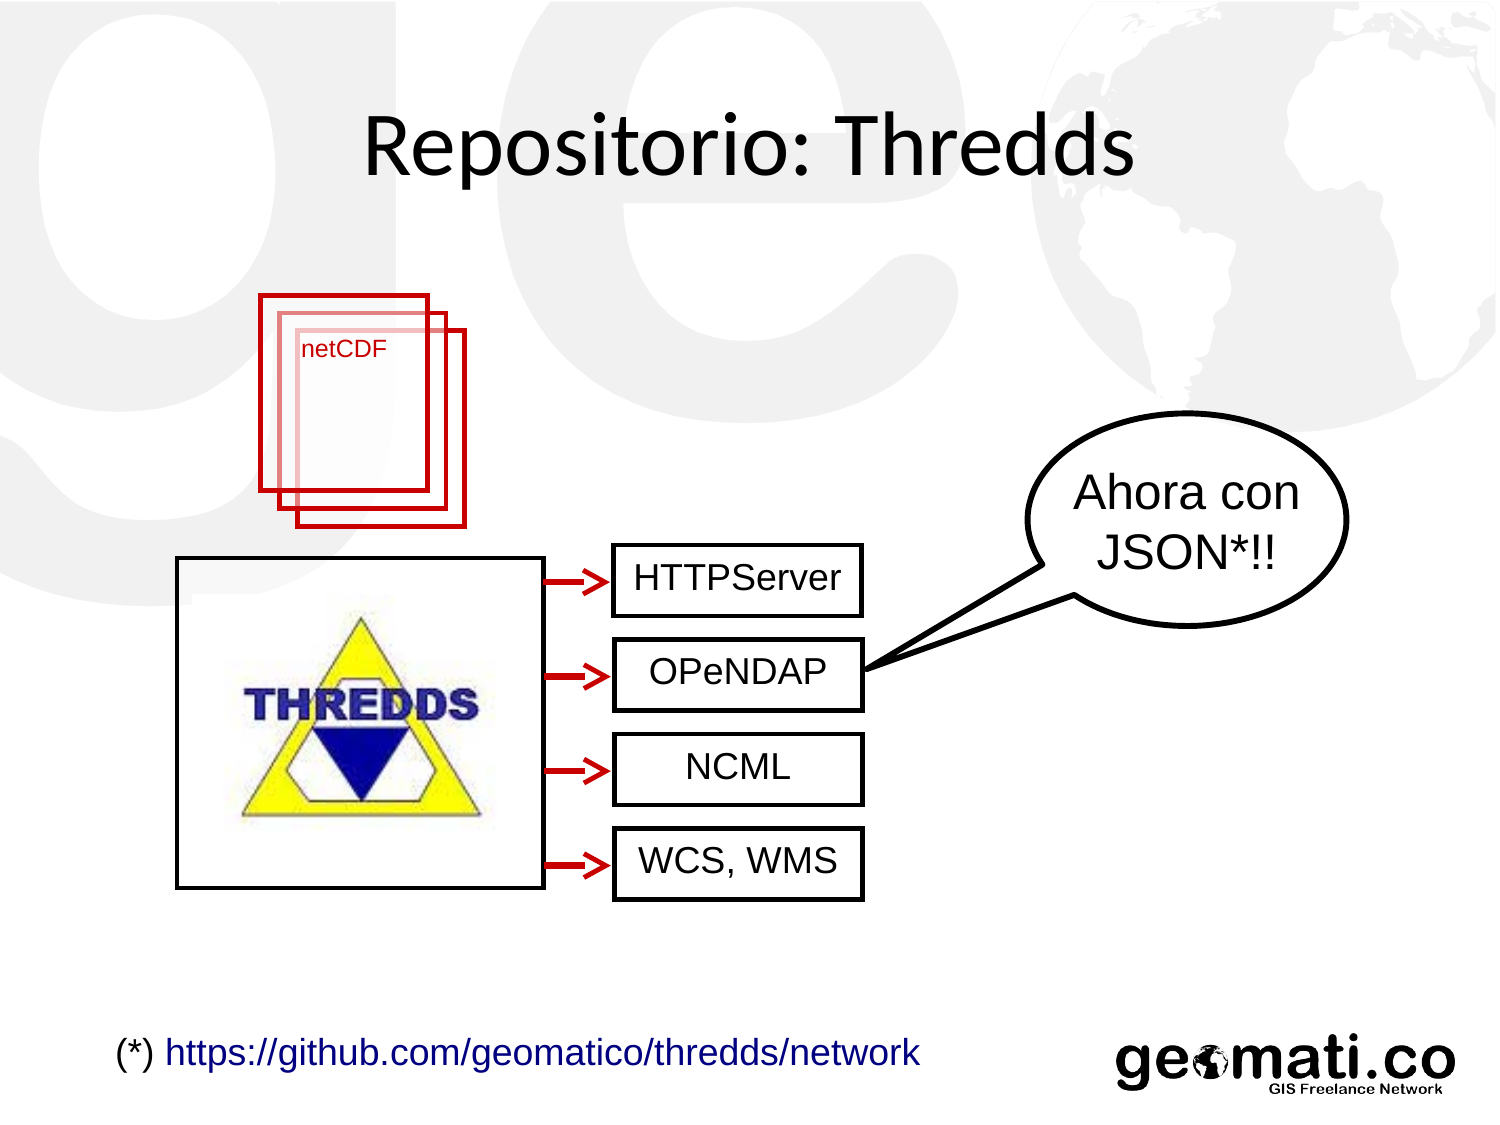

# Repositorio: Thredds
netCDF
Ahora con
JSON*!!
HTTPServer
OPeNDAP
NCML
WCS, WMS
(*) https://github.com/geomatico/thredds/network